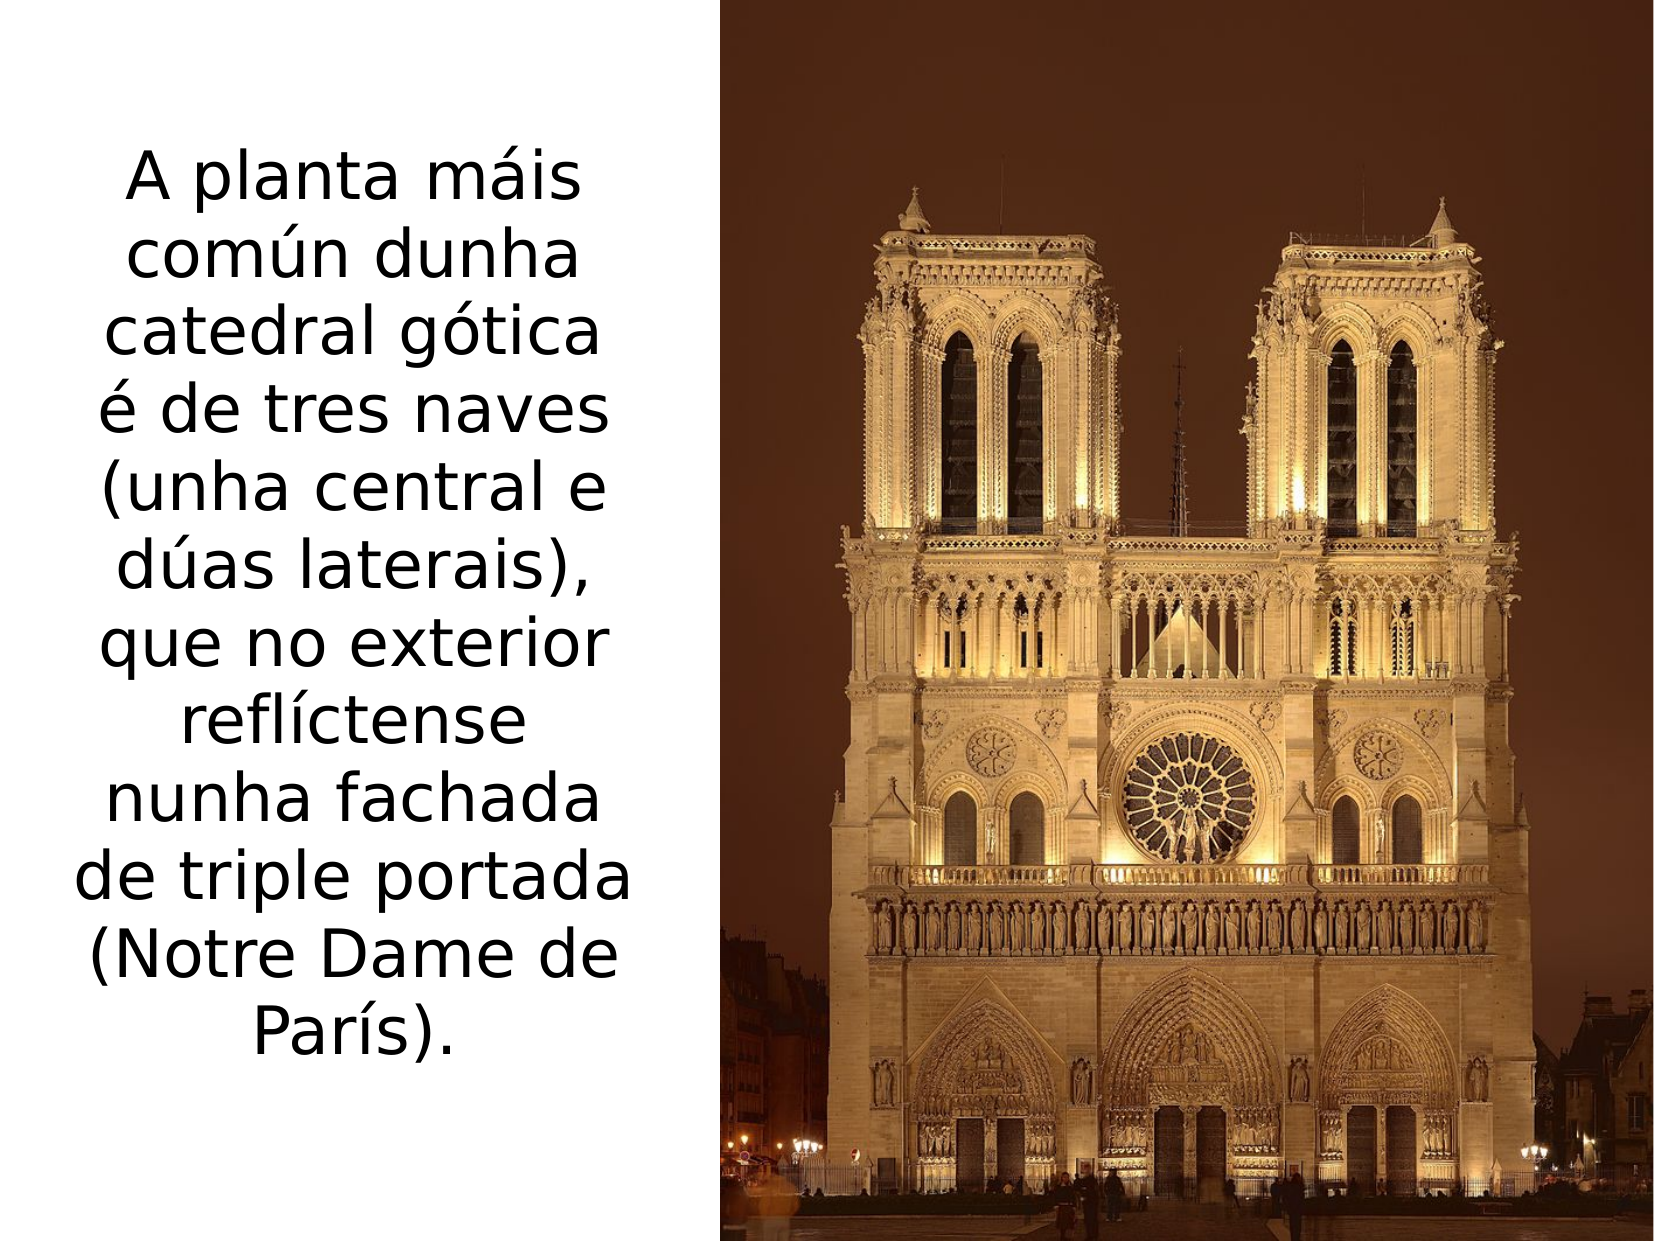

A planta máis común dunha catedral gótica é de tres naves (unha central e dúas laterais), que no exterior reflíctense nunha fachada de triple portada (Notre Dame de París).